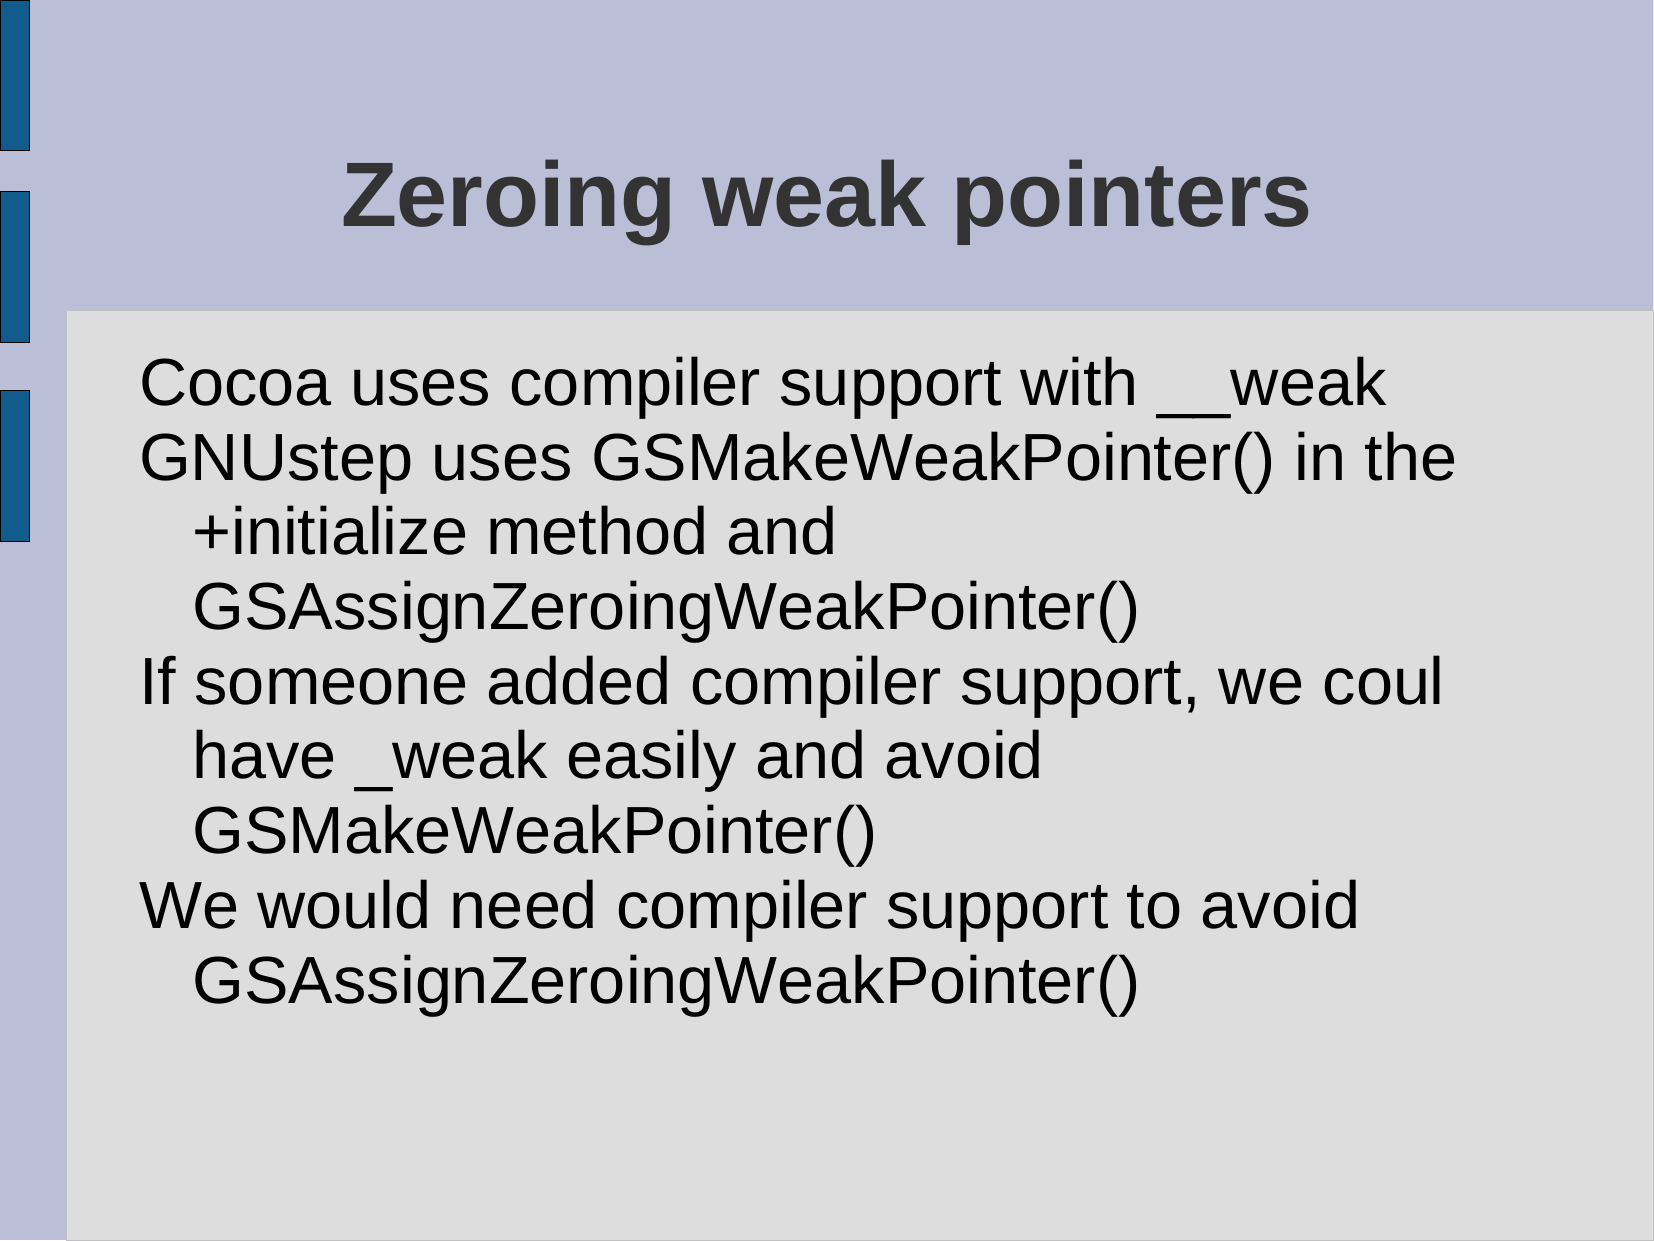

# Zeroing weak pointers
Cocoa uses compiler support with __weak
GNUstep uses GSMakeWeakPointer() in the +initialize method and GSAssignZeroingWeakPointer()
If someone added compiler support, we coul have _weak easily and avoid GSMakeWeakPointer()
We would need compiler support to avoid GSAssignZeroingWeakPointer()